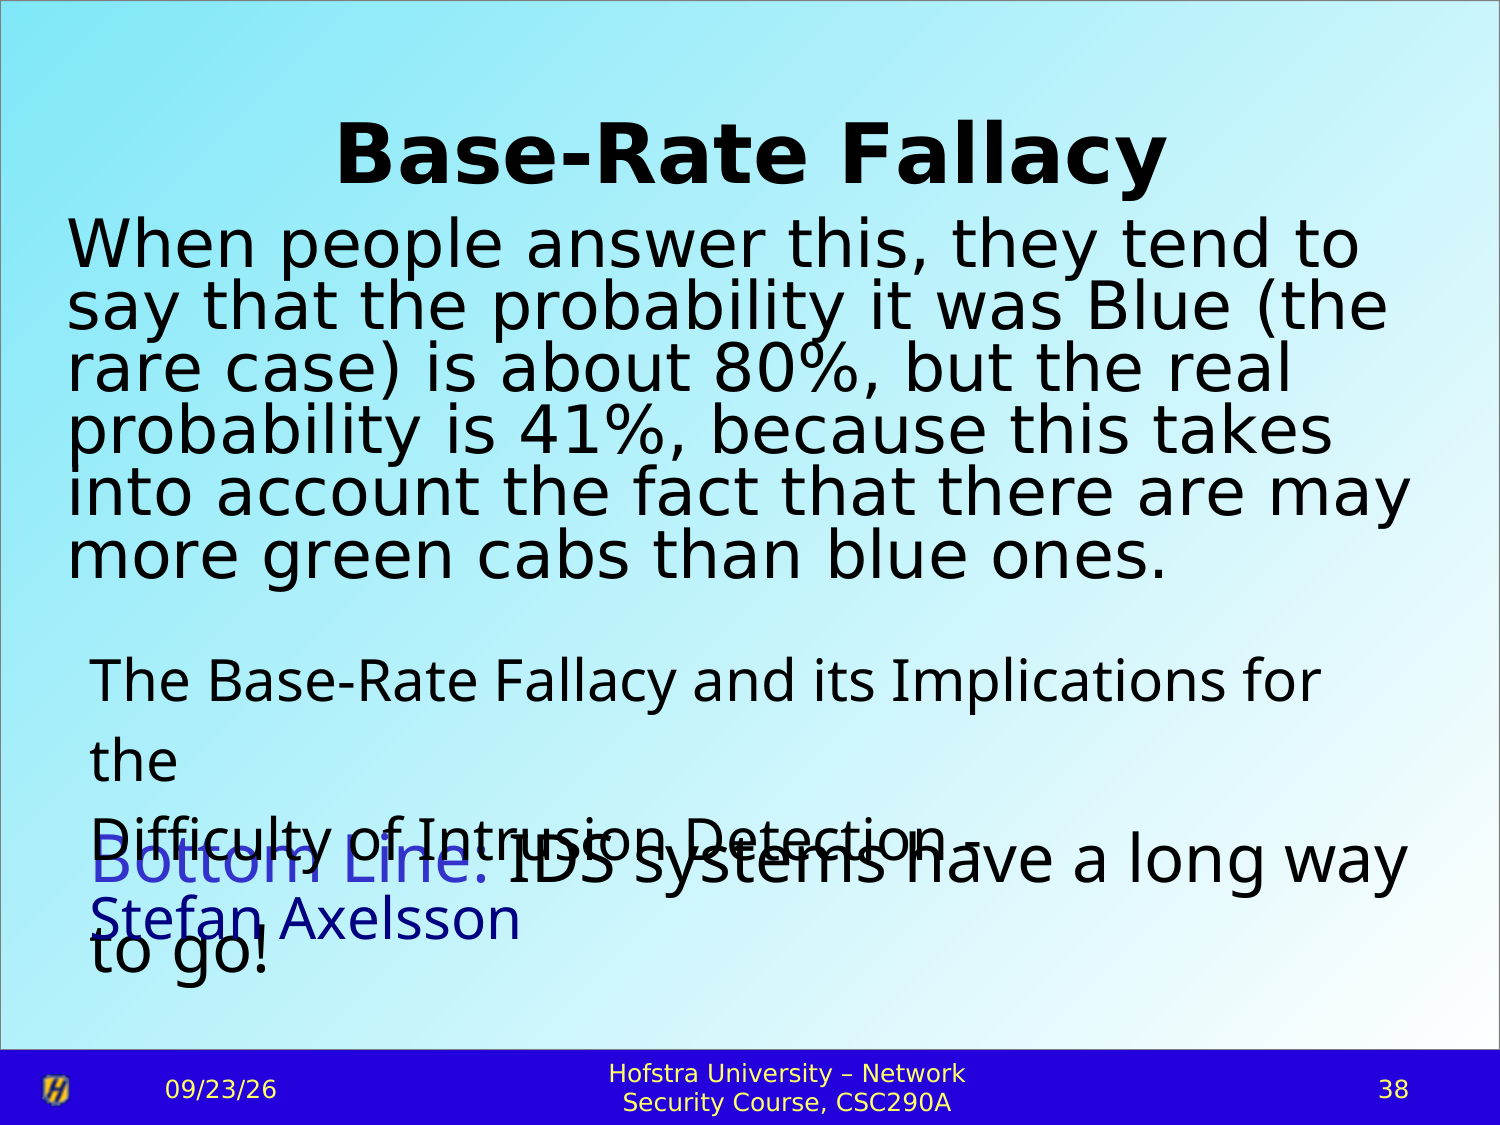

# Base-Rate Fallacy
When people answer this, they tend to say that the probability it was Blue (the rare case) is about 80%, but the real probability is 41%, because this takes into account the fact that there are may more green cabs than blue ones.
The Base-Rate Fallacy and its Implications for the
Difficulty of Intrusion Detection - Stefan Axelsson
Bottom Line: IDS systems have a long way to go!
38